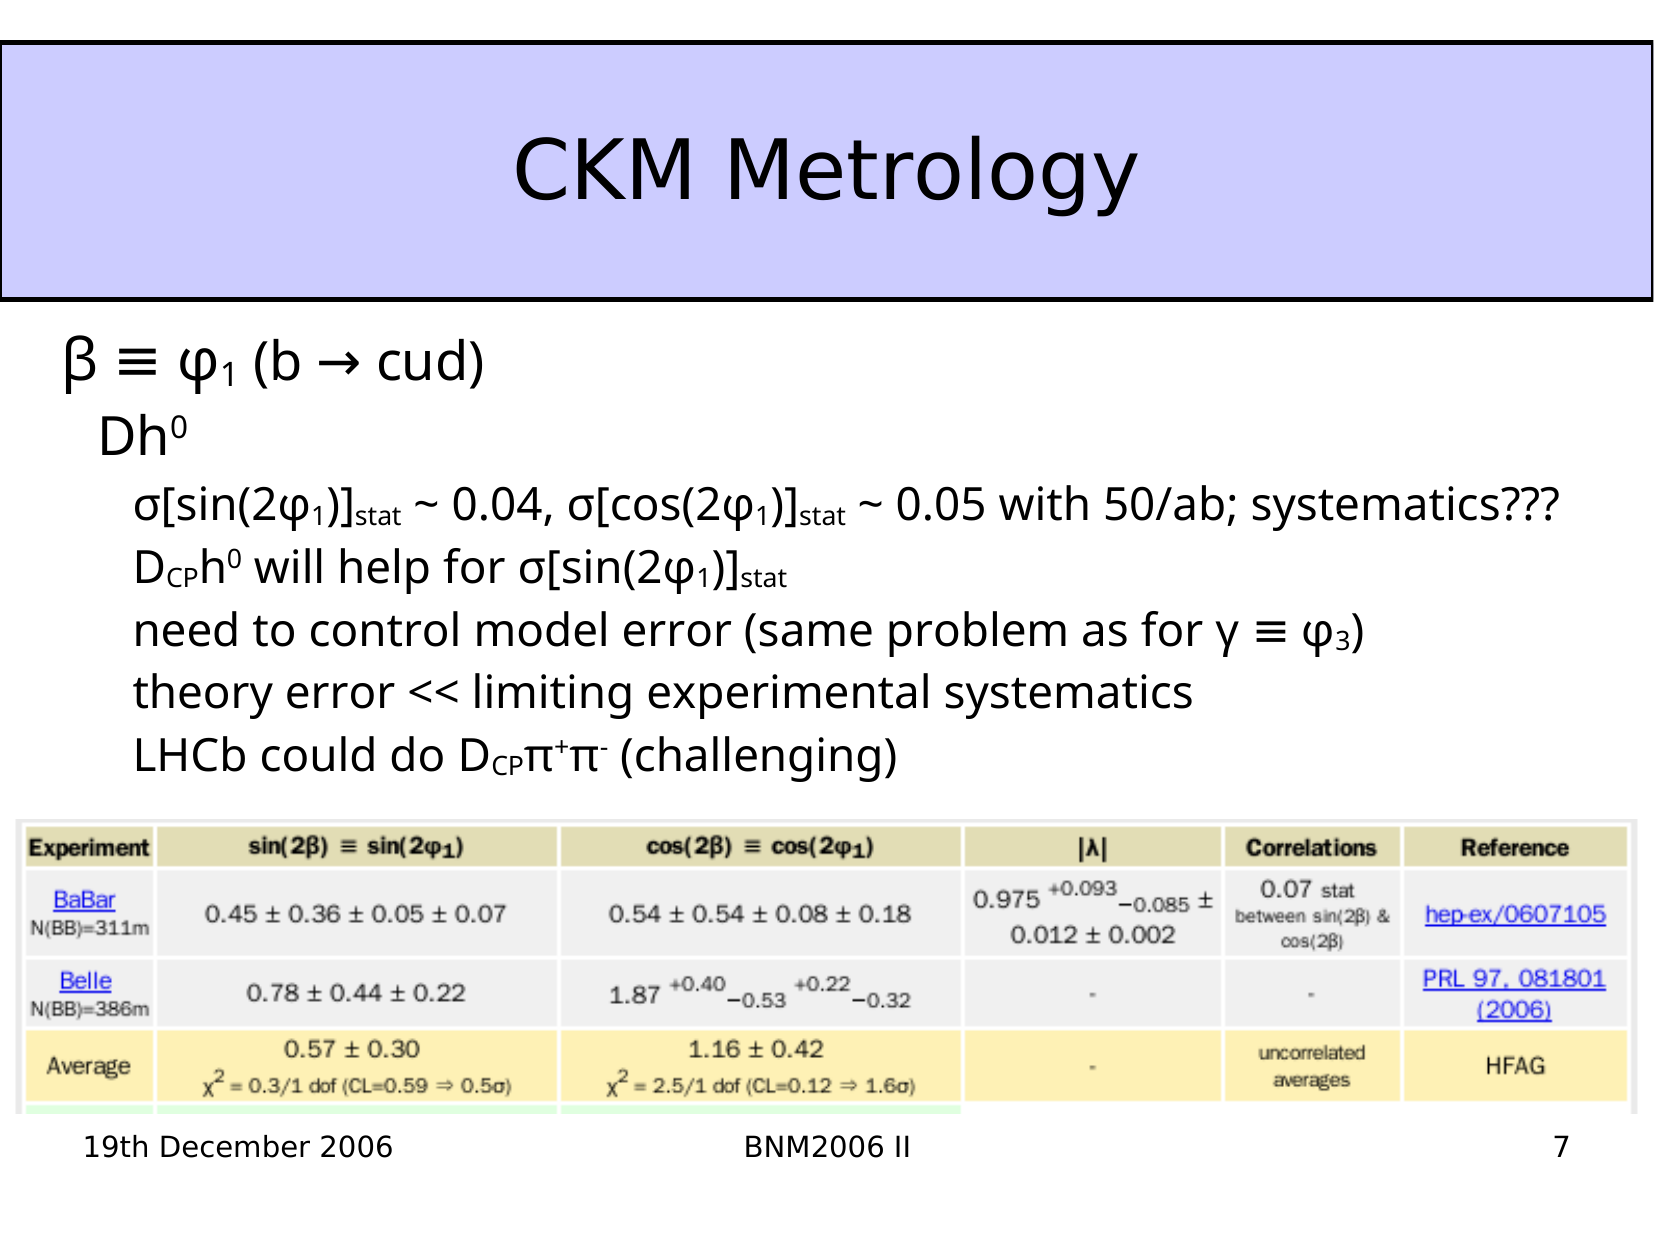

# CKM Metrology
β ≡ φ1 (b → cud)
Dh0
σ[sin(2φ1)]stat ~ 0.04, σ[cos(2φ1)]stat ~ 0.05 with 50/ab; systematics???
DCPh0 will help for σ[sin(2φ1)]stat
need to control model error (same problem as for γ ≡ φ3)
theory error << limiting experimental systematics
LHCb could do DCPπ+π- (challenging)
19th December 2006
BNM2006 II
7